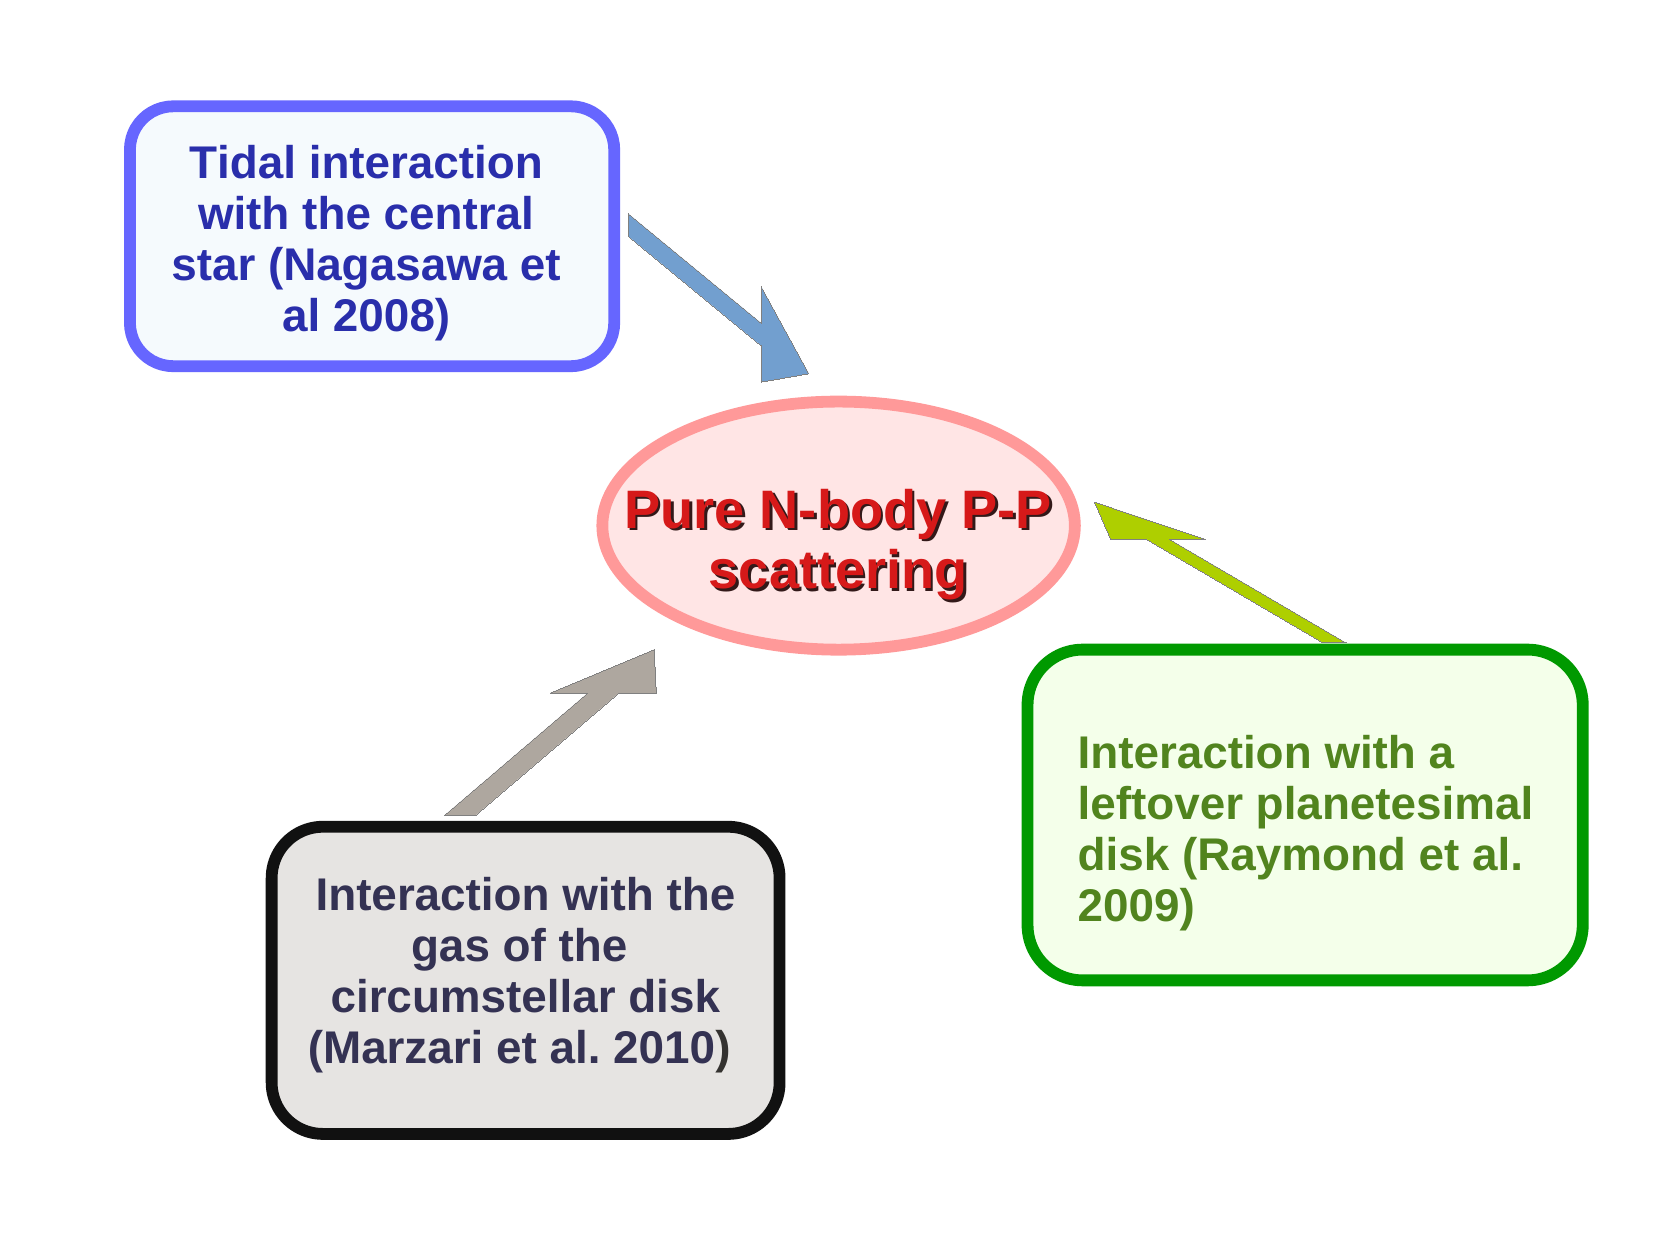

Tidal interaction with the central star (Nagasawa et al 2008)
Pure N-body P-P scattering
Interaction with a leftover planetesimal disk (Raymond et al. 2009)
Interaction with the gas of the circumstellar disk (Marzari et al. 2010)